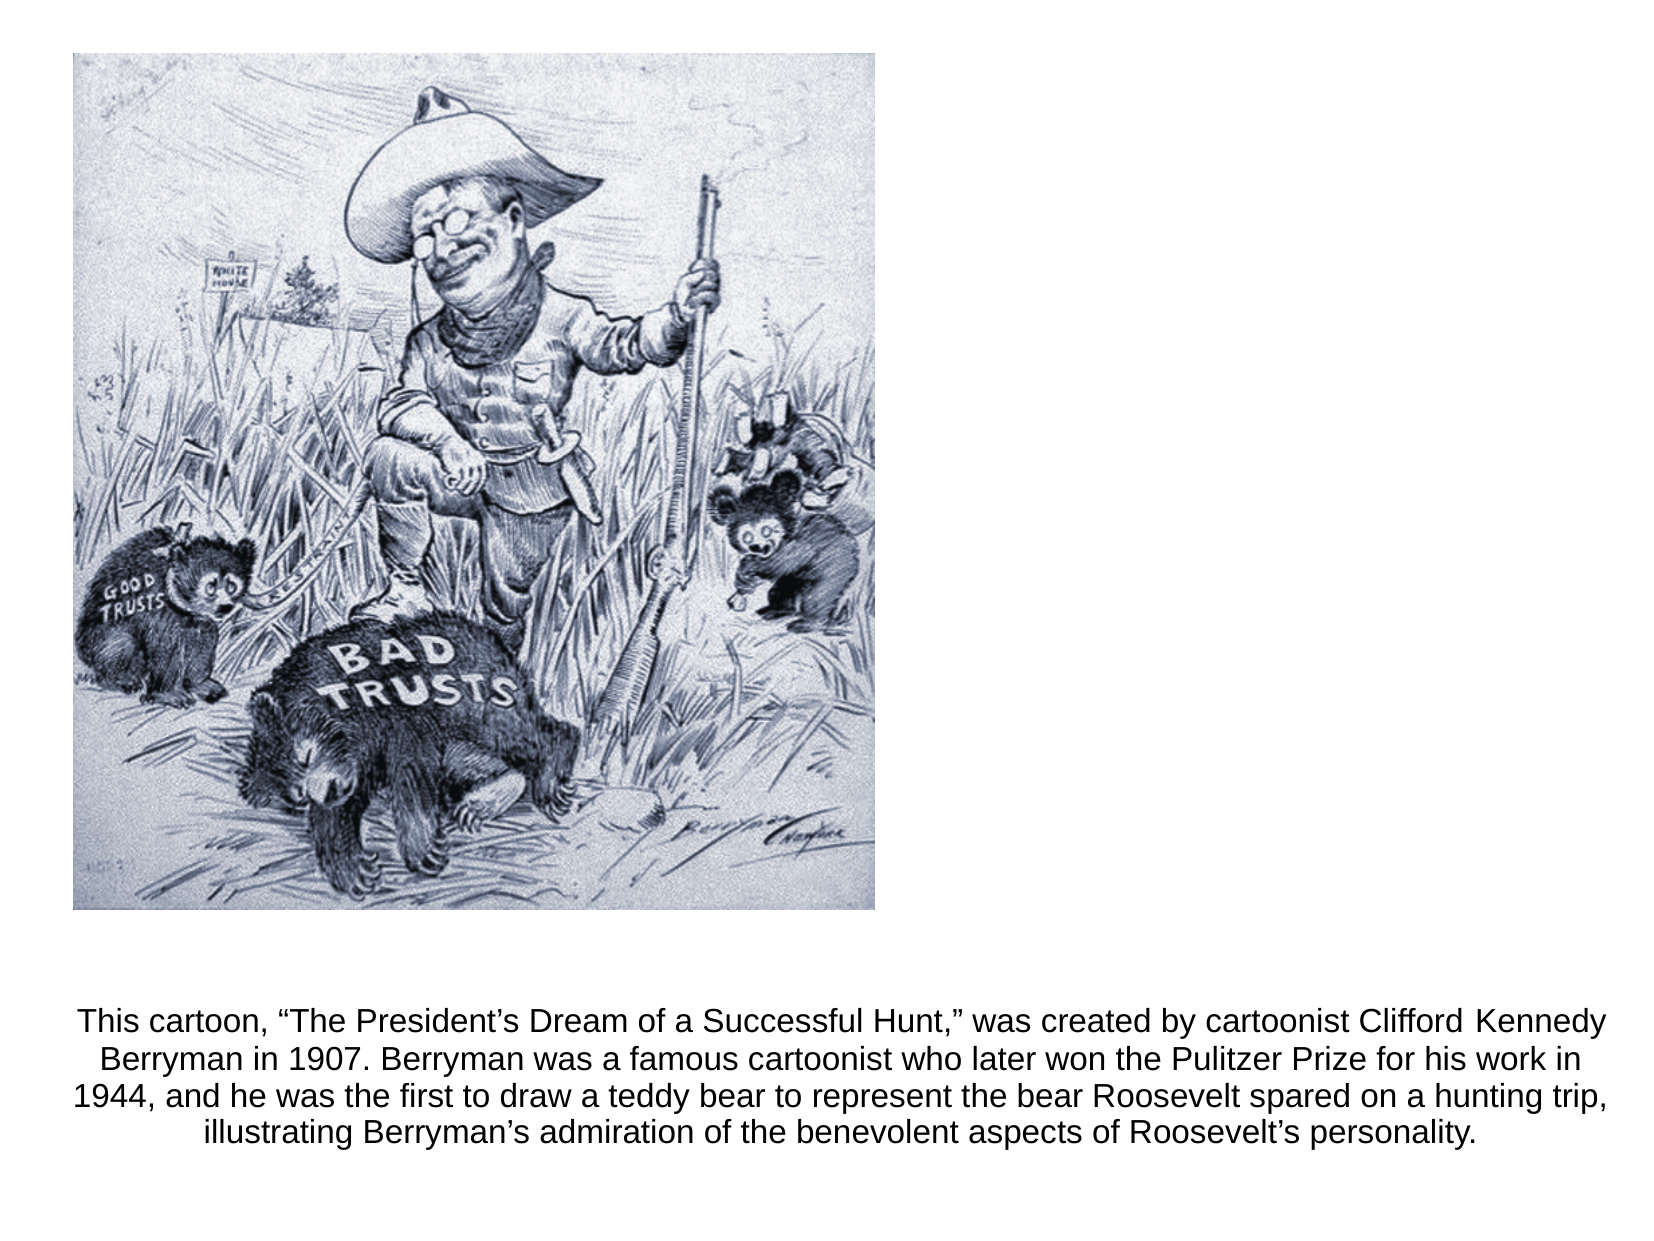

This cartoon, “The President’s Dream of a Successful Hunt,” was created by cartoonist Clifford Kennedy Berryman in 1907. Berryman was a famous cartoonist who later won the Pulitzer Prize for his work in 1944, and he was the first to draw a teddy bear to represent the bear Roosevelt spared on a hunting trip, illustrating Berryman’s admiration of the benevolent aspects of Roosevelt’s personality.